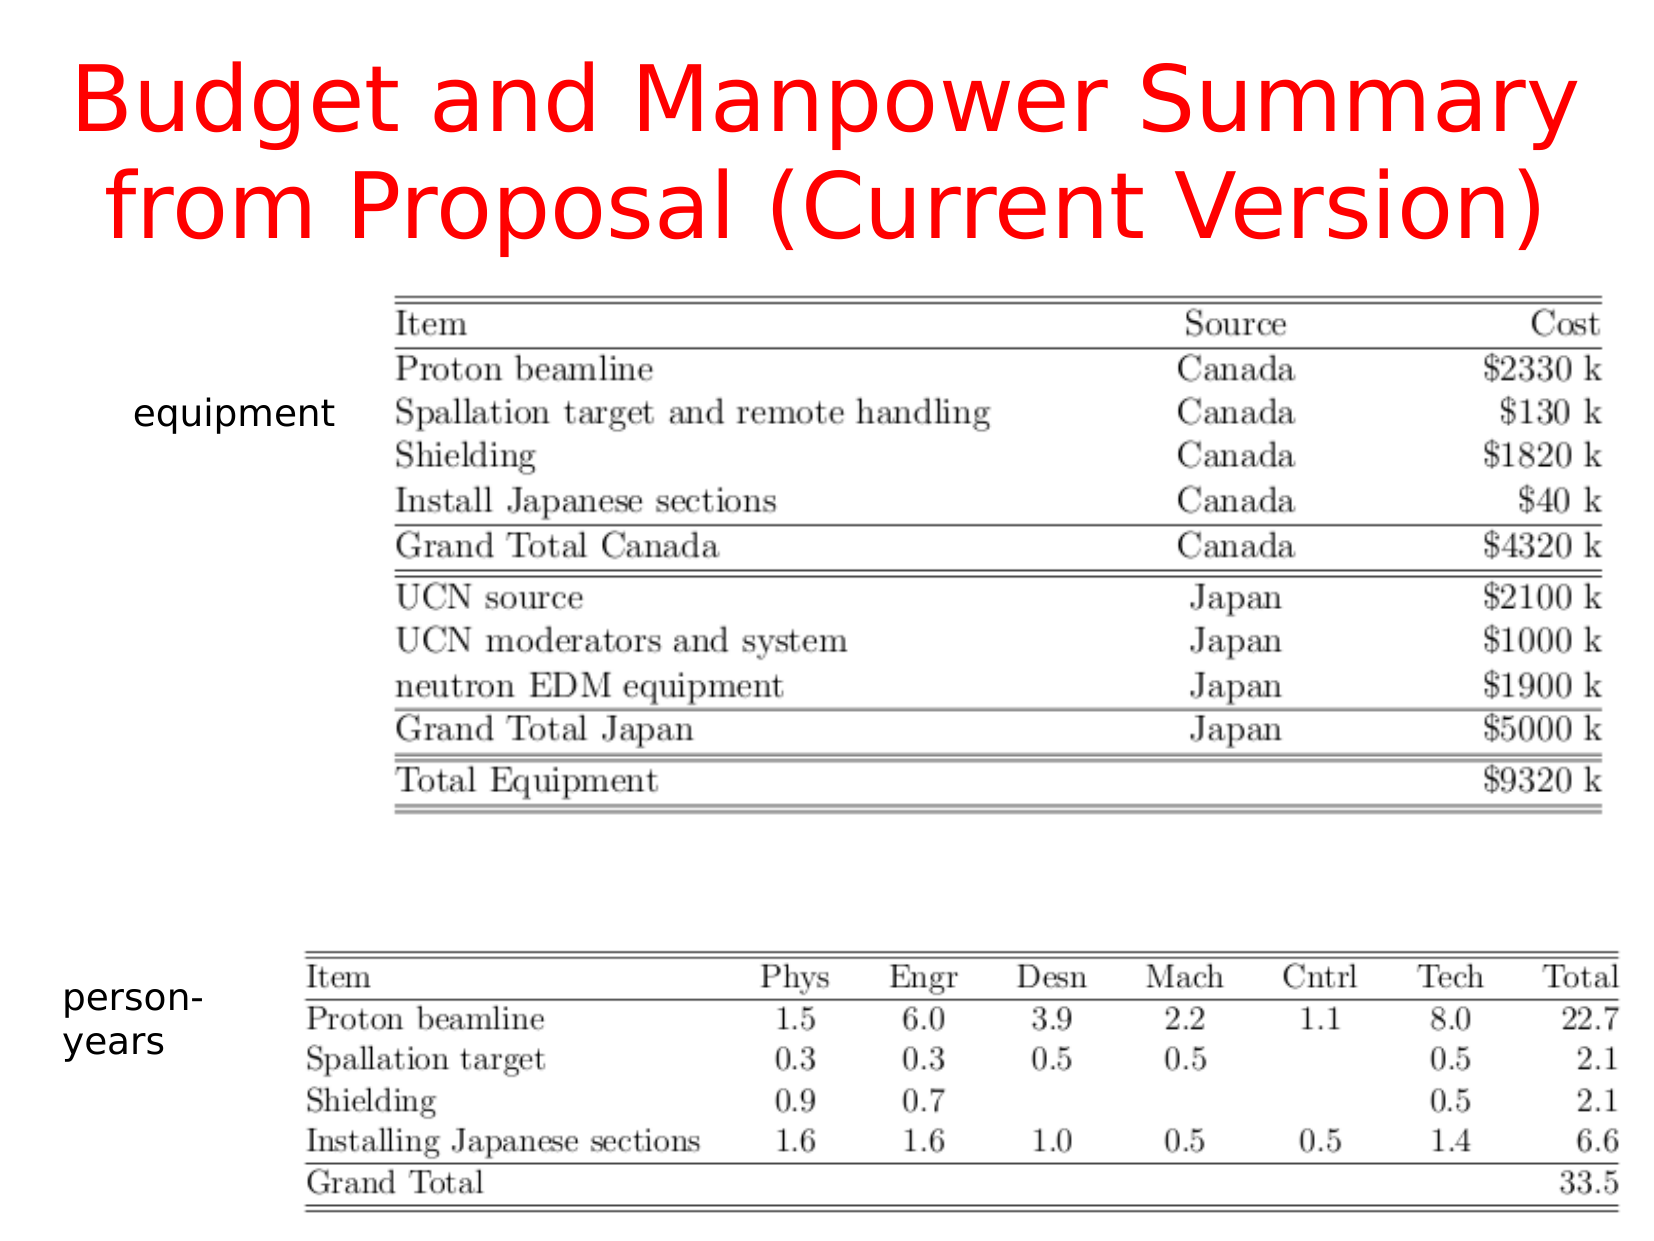

# Budget and Manpower Summary from Proposal (Current Version)
equipment
person-years